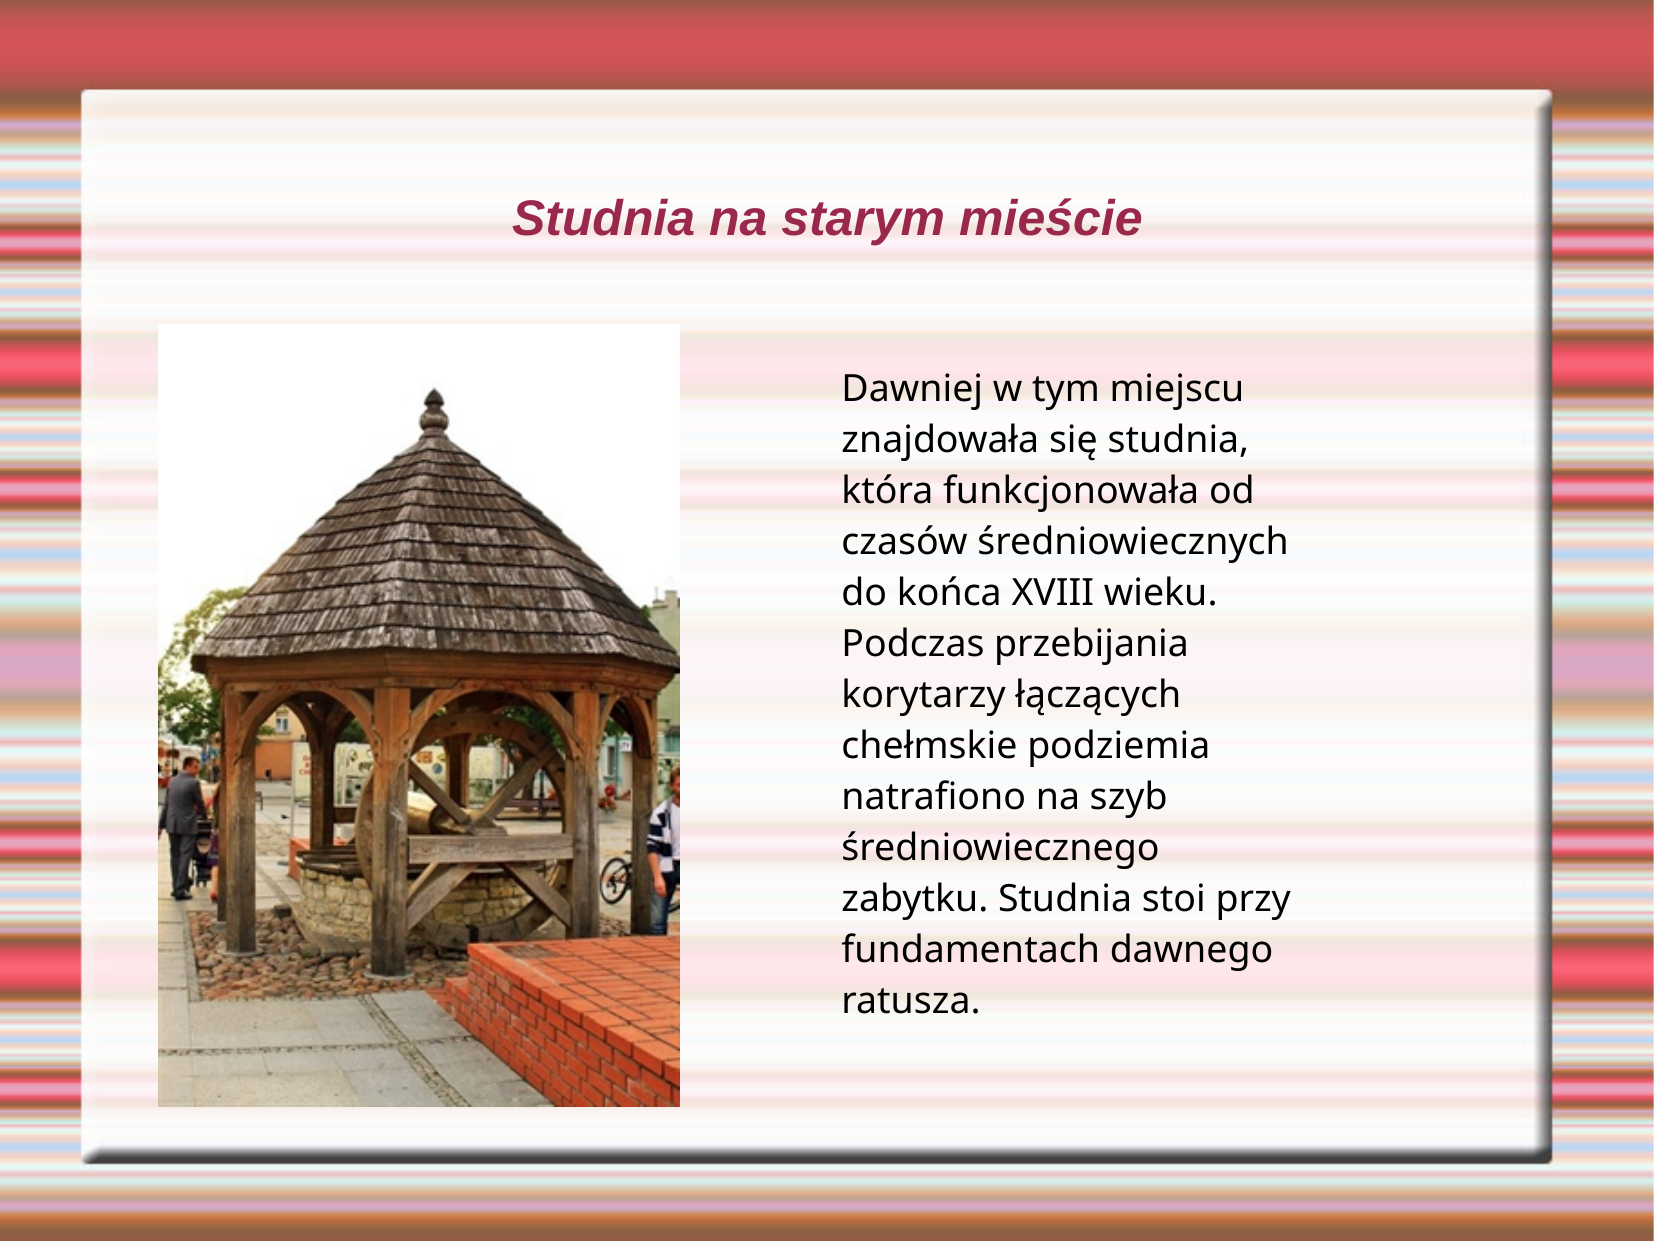

# Studnia na starym mieście
Dawniej w tym miejscu znajdowała się studnia, która funkcjonowała od czasów średniowiecznych do końca XVIII wieku. Podczas przebijania korytarzy łączących chełmskie podziemia natrafiono na szyb średniowiecznego zabytku. Studnia stoi przy fundamentach dawnego ratusza.